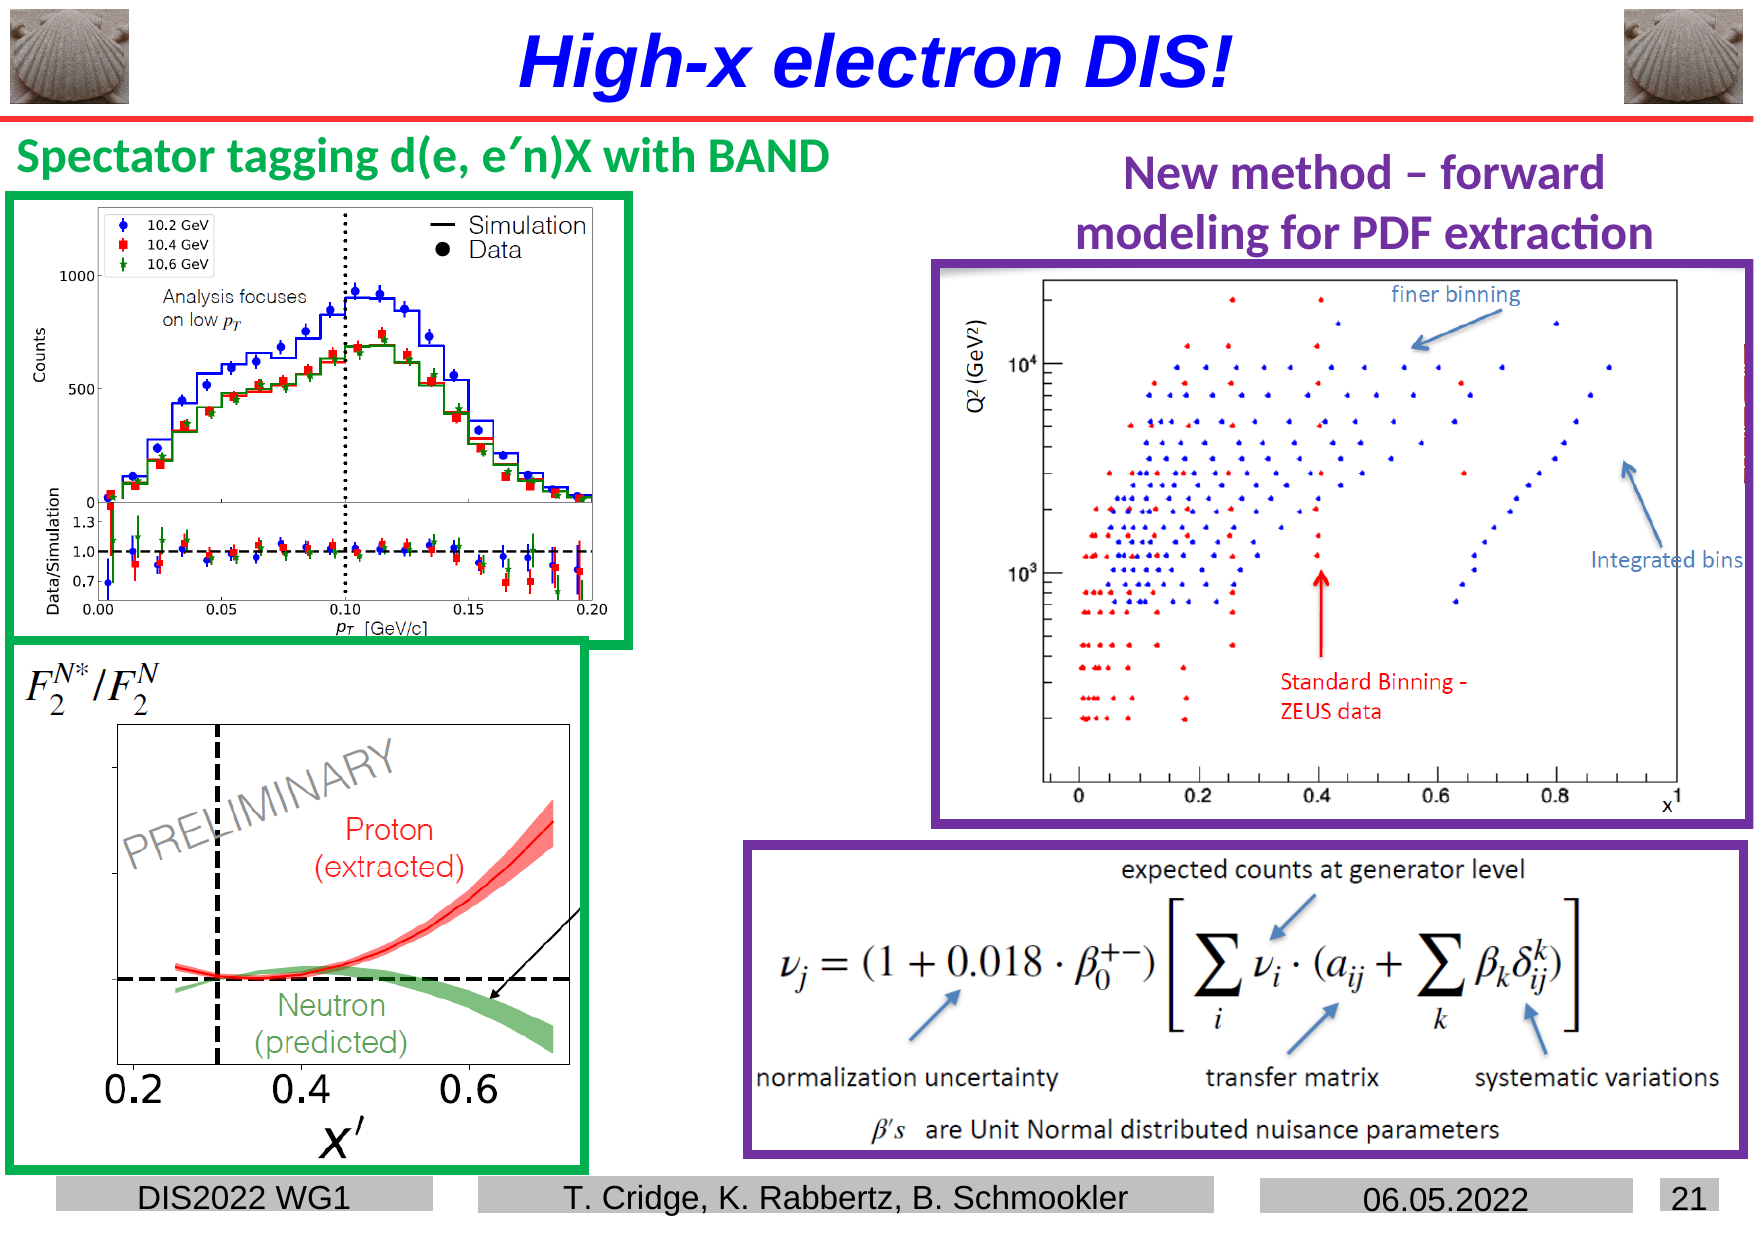

# High-x electron DIS!
Spectator tagging d(e, e′n)X with BAND
New method – forward modeling for PDF extraction